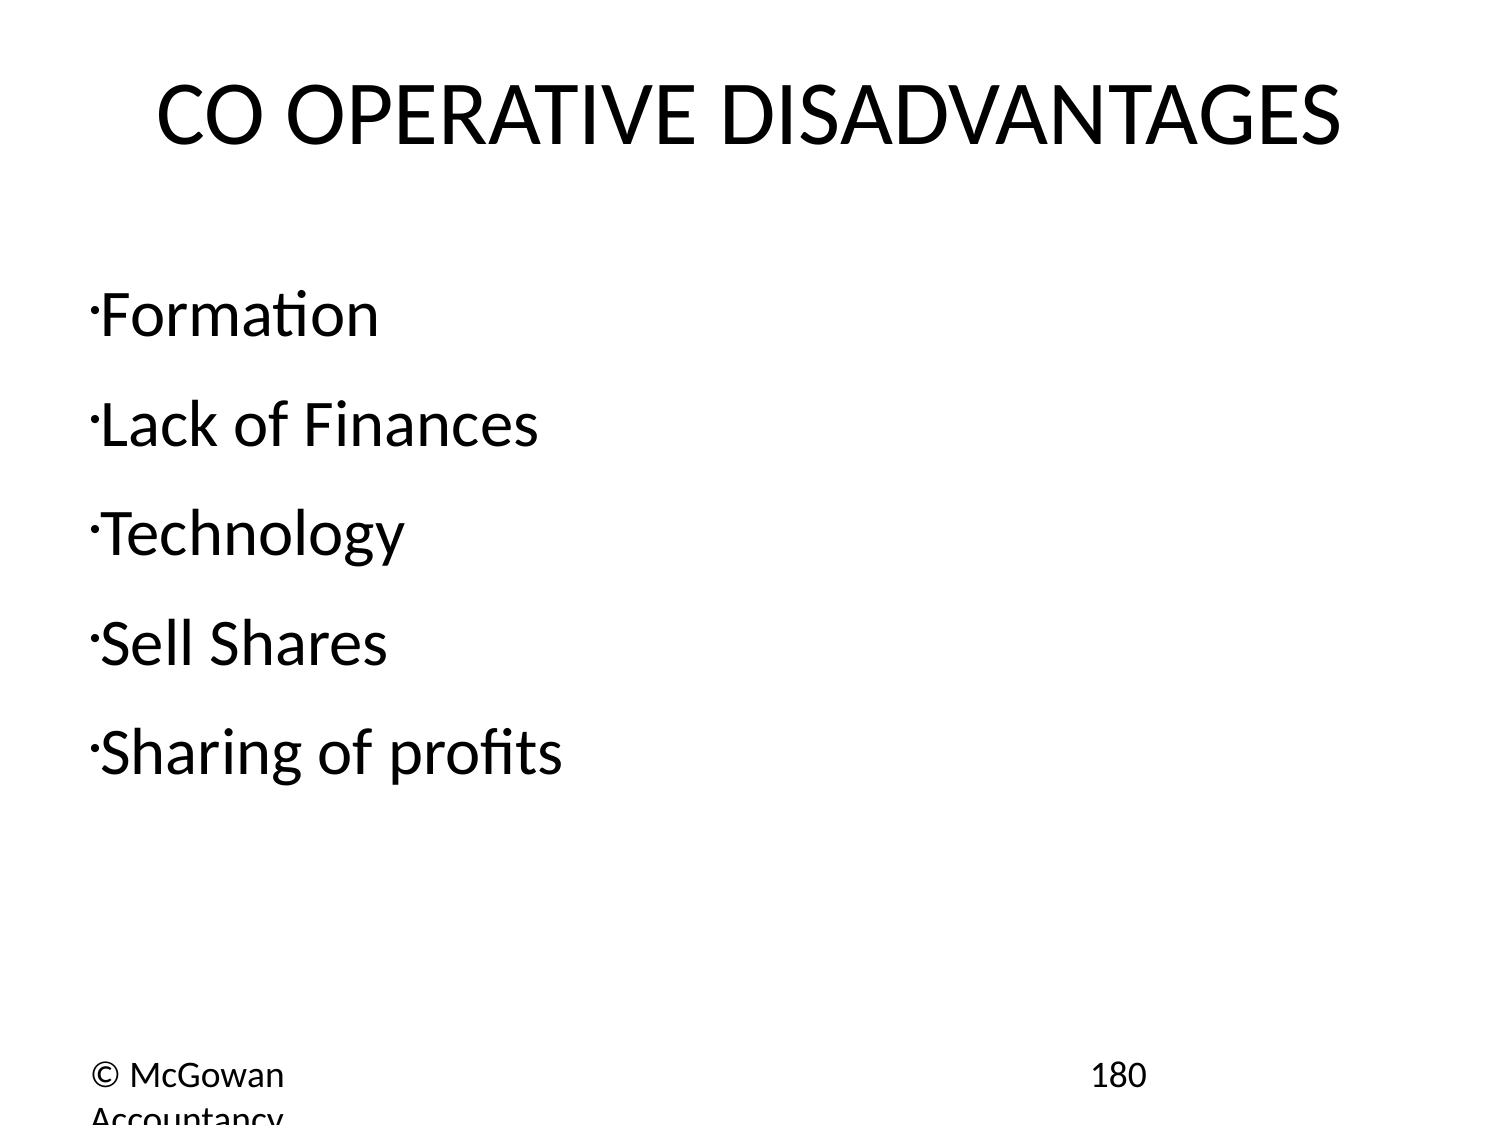

# CO OPERATIVE DISADVANTAGES
Formation
Lack of Finances
Technology
Sell Shares
Sharing of profits
© McGowan Accountancy Services
180